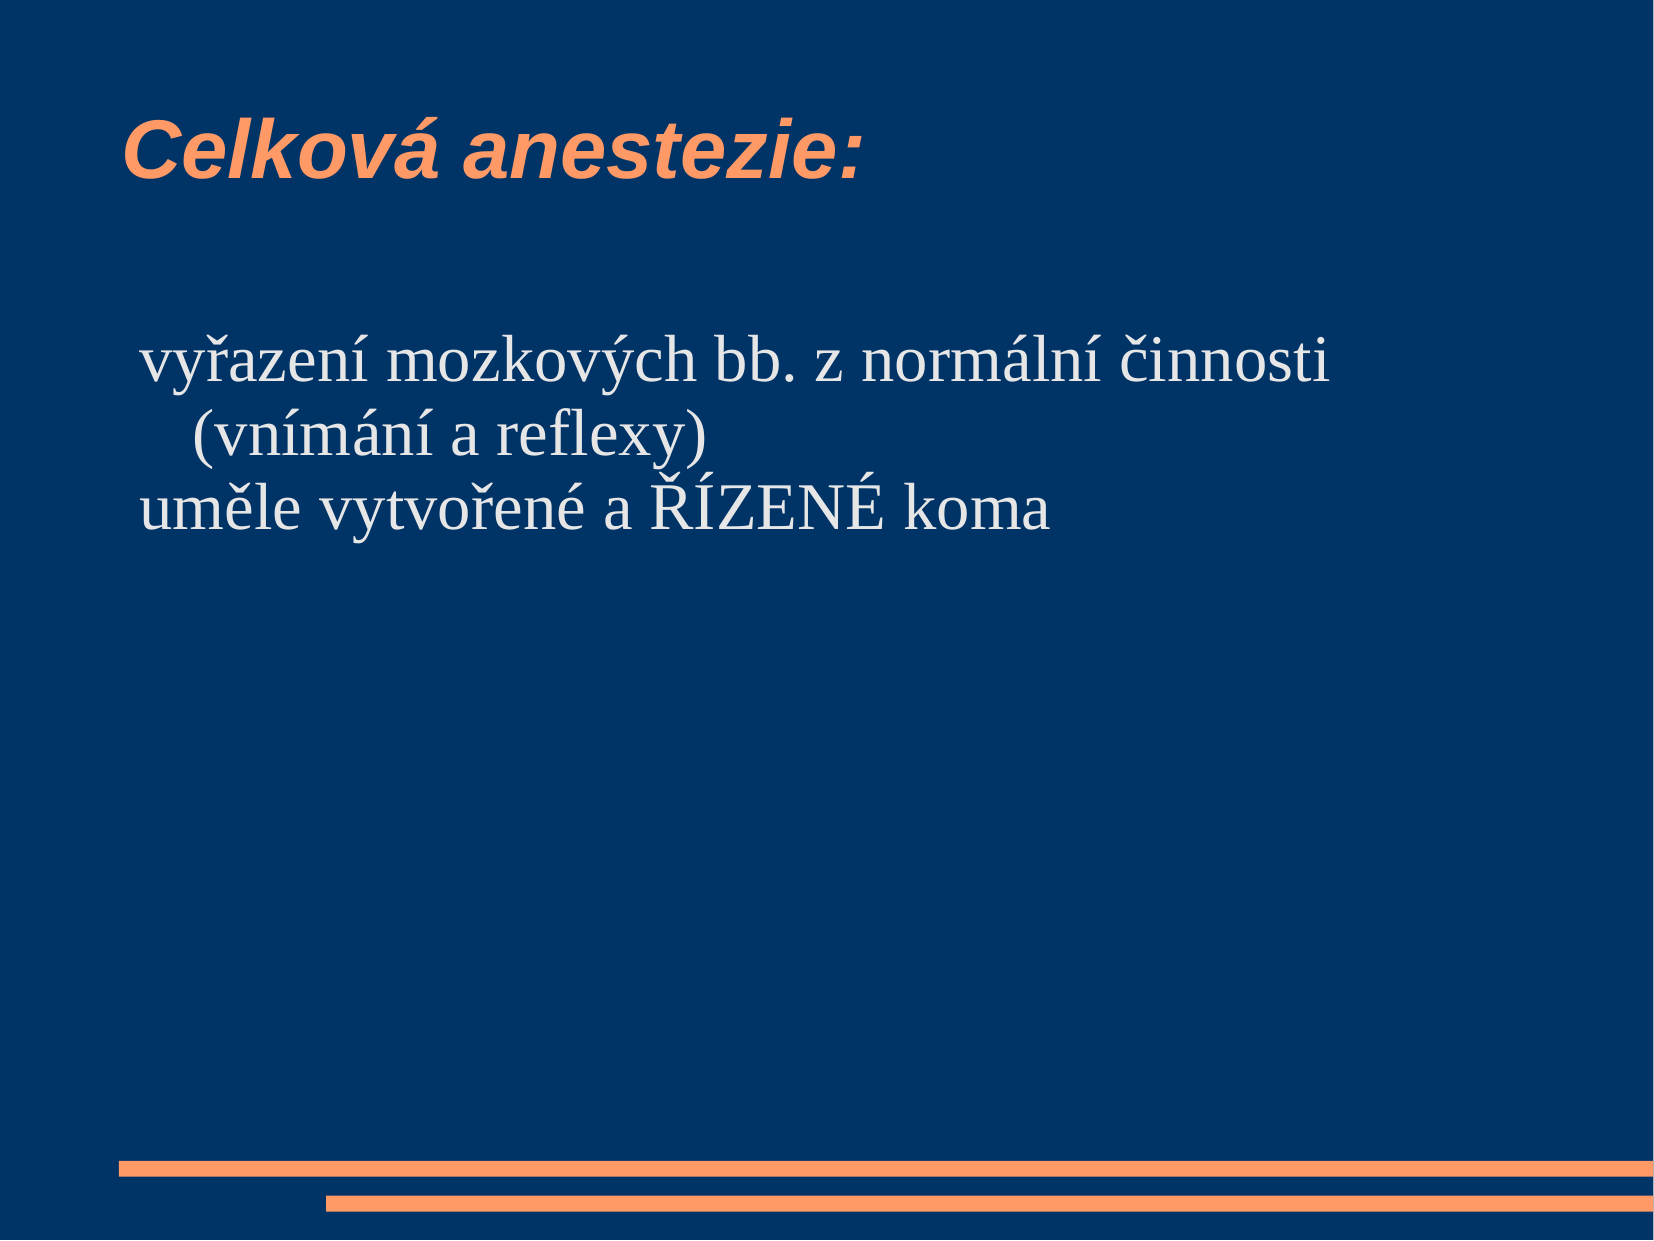

# Celková anestezie:
vyřazení mozkových bb. z normální činnosti (vnímání a reflexy)
uměle vytvořené a ŘÍZENÉ koma